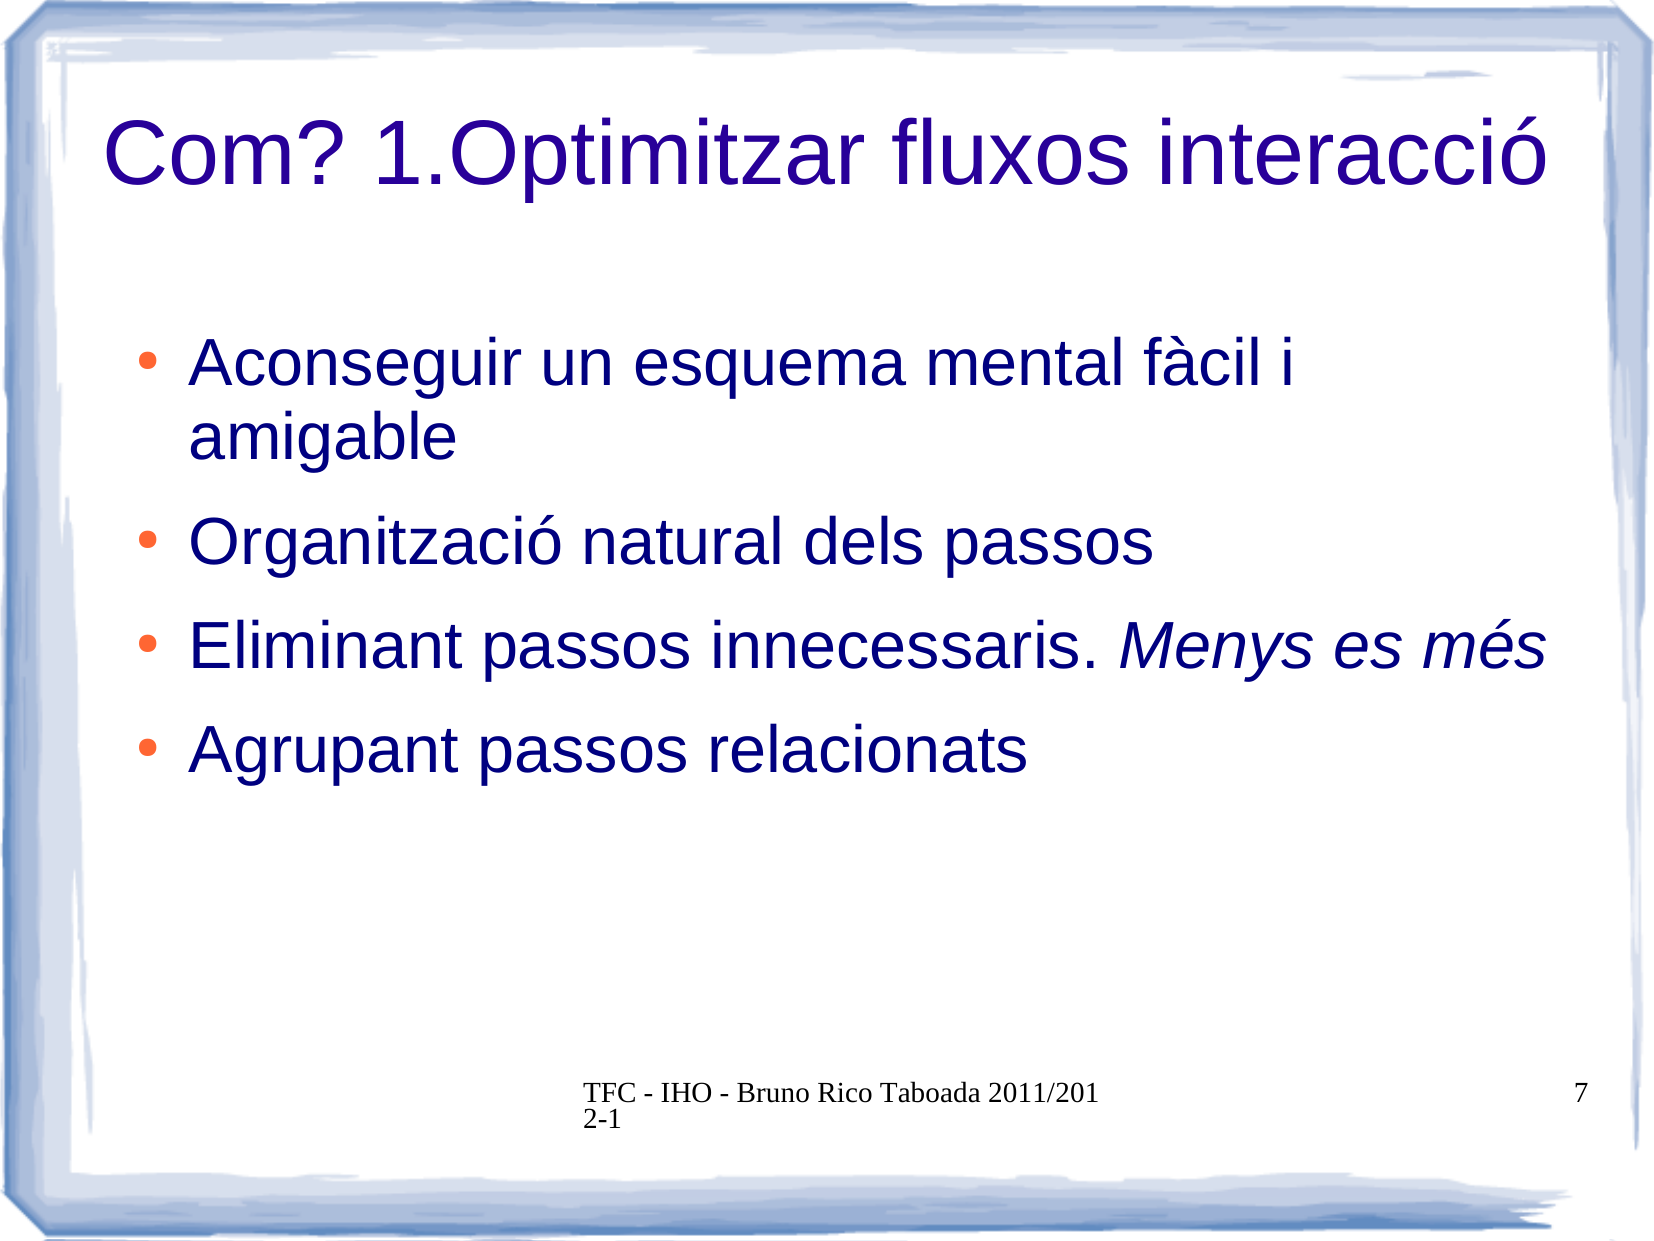

# Com? 1.Optimitzar fluxos interacció
Aconseguir un esquema mental fàcil i amigable
Organització natural dels passos
Eliminant passos innecessaris. Menys es més
Agrupant passos relacionats
TFC - IHO - Bruno Rico Taboada 2011/2012-1
7